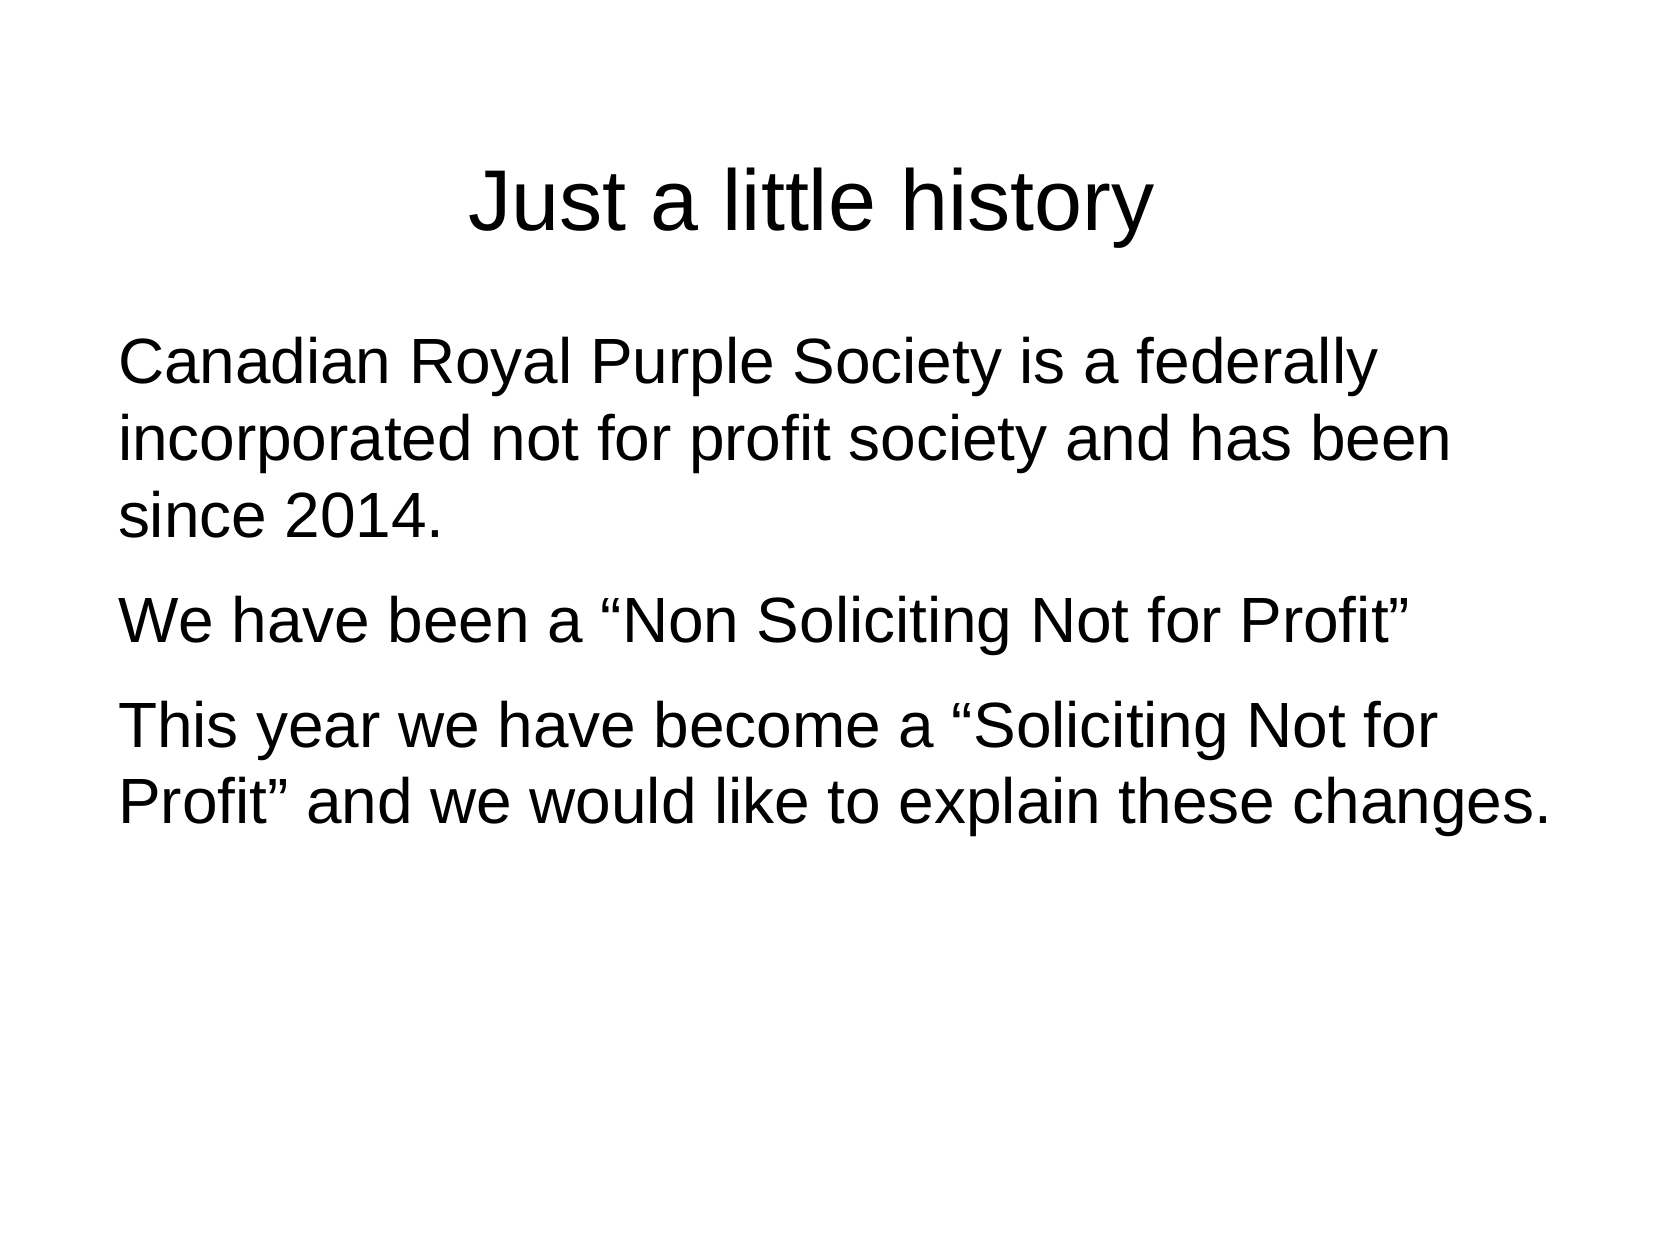

# Just a little history
Canadian Royal Purple Society is a federally incorporated not for profit society and has been since 2014.
We have been a “Non Soliciting Not for Profit”
This year we have become a “Soliciting Not for Profit” and we would like to explain these changes.